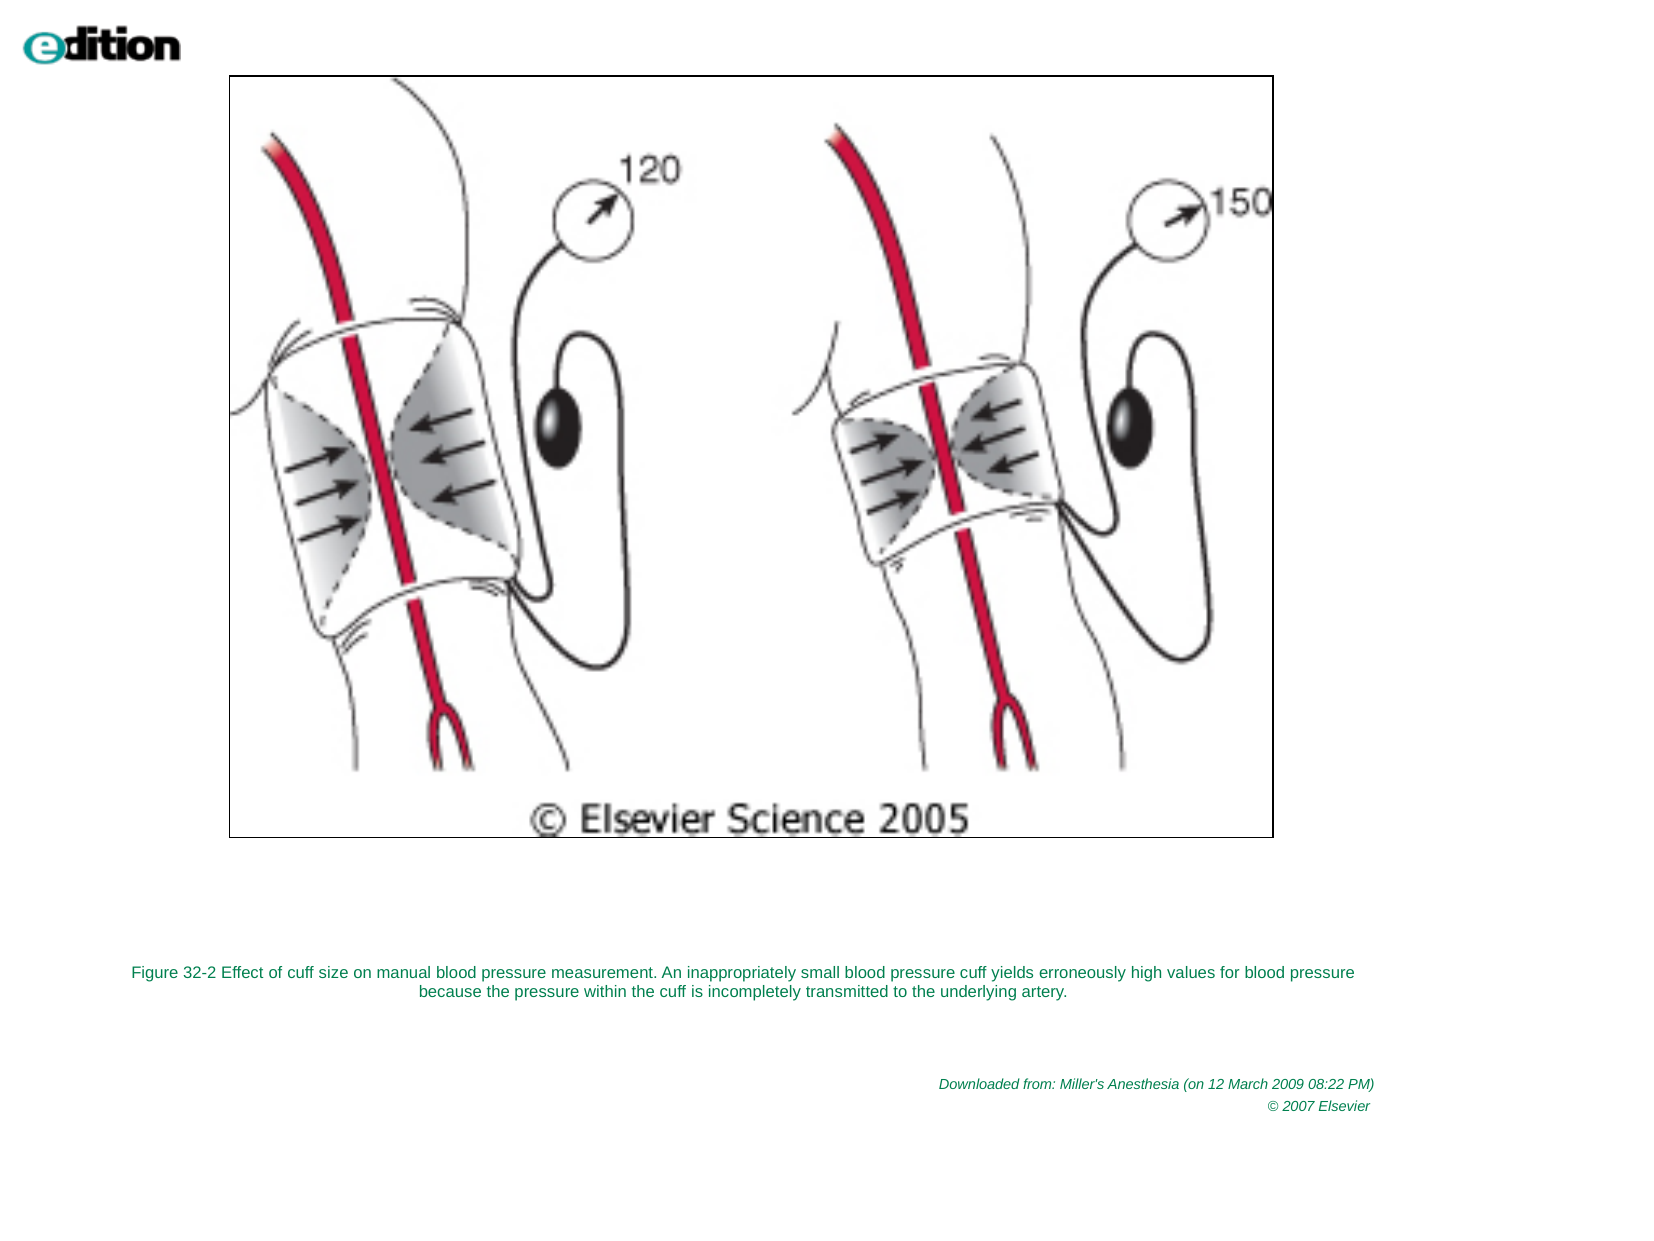

Figure 32-2 Effect of cuff size on manual blood pressure measurement. An inappropriately small blood pressure cuff yields erroneously high values for blood pressure because the pressure within the cuff is incompletely transmitted to the underlying artery.
Downloaded from: Miller's Anesthesia (on 12 March 2009 08:22 PM)
© 2007 Elsevier